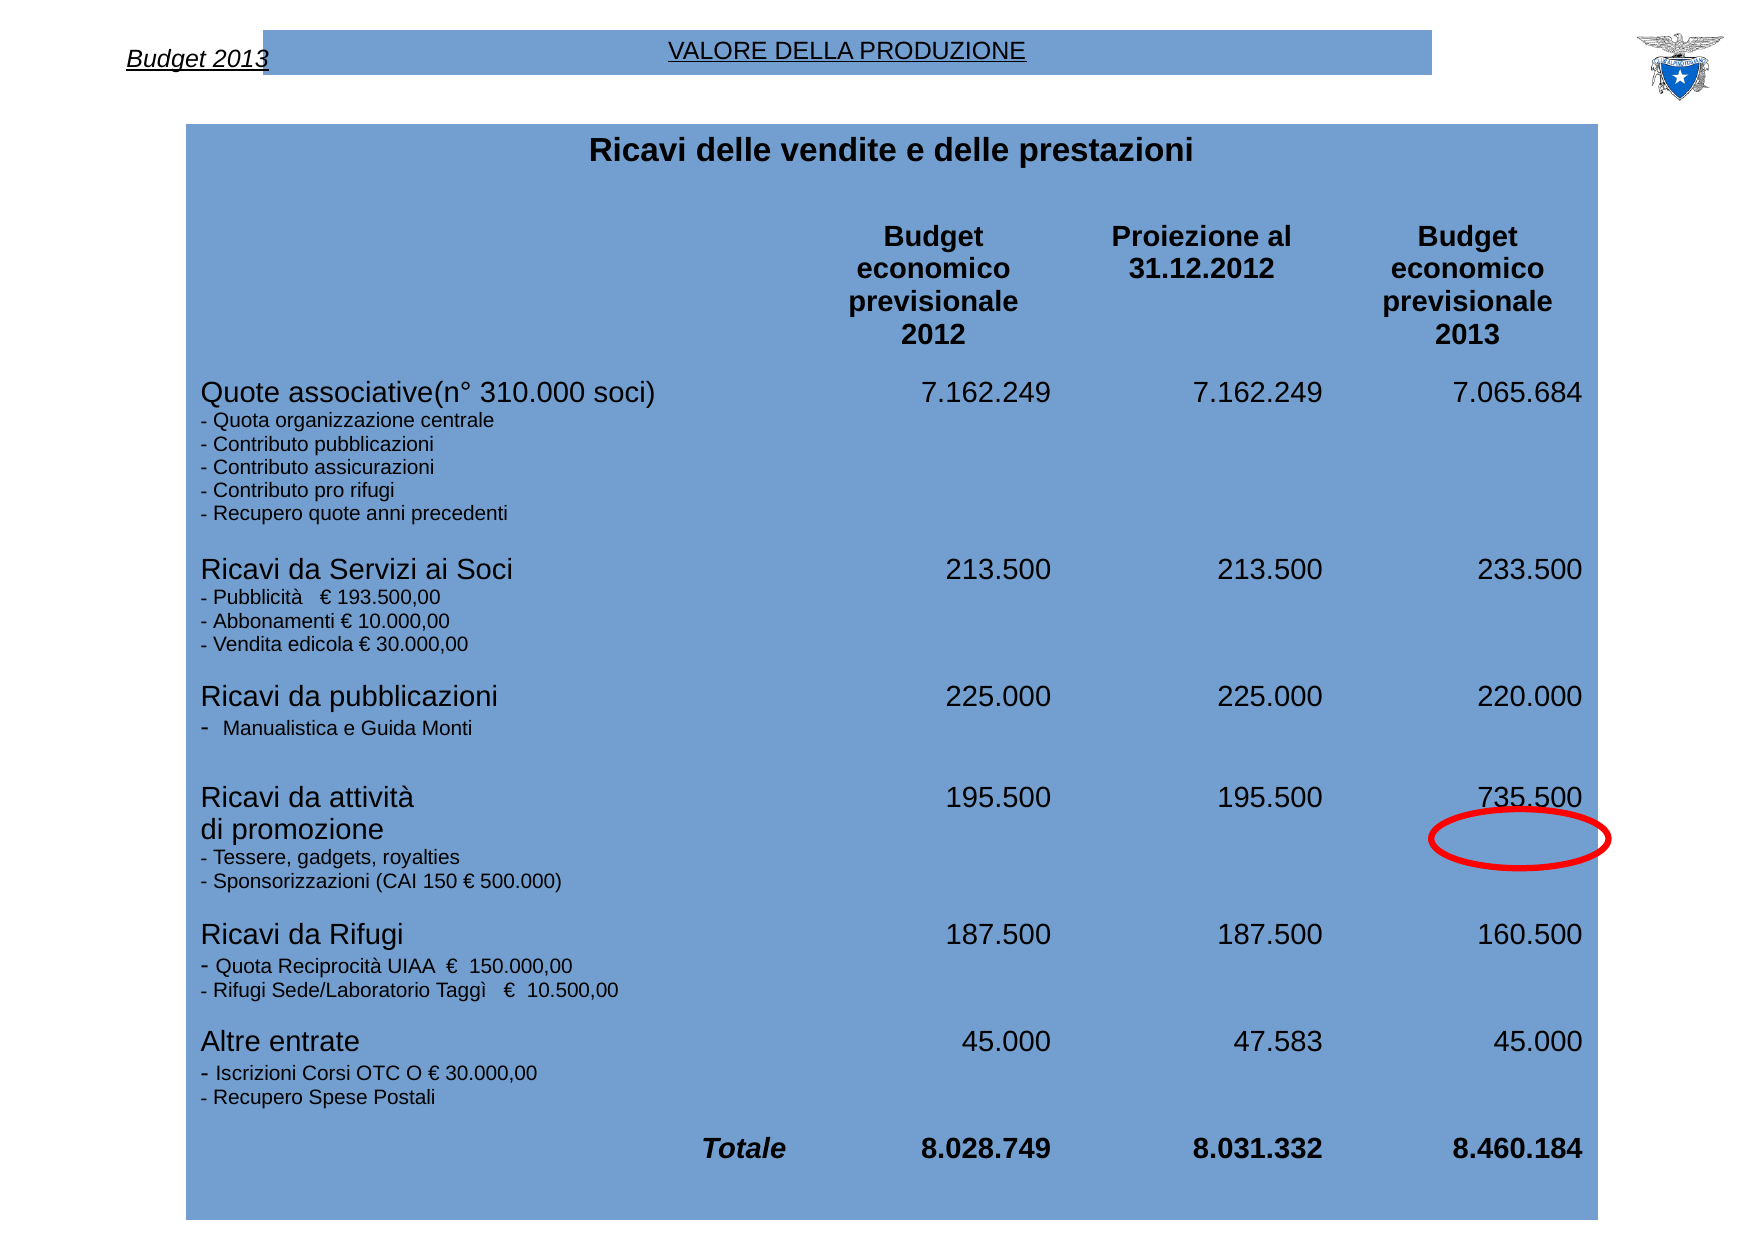

| VALORE DELLA PRODUZIONE |
| --- |
Budget 2013
| Ricavi delle vendite e delle prestazioni | | | |
| --- | --- | --- | --- |
| | Budget economico previsionale 2012 | Proiezione al 31.12.2012 | Budget economico previsionale 2013 |
| Quote associative(n° 310.000 soci) Quota organizzazione centrale Contributo pubblicazioni Contributo assicurazioni Contributo pro rifugi Recupero quote anni precedenti | 7.162.249 | 7.162.249 | 7.065.684 |
| Ricavi da Servizi ai Soci Pubblicità € 193.500,00 Abbonamenti € 10.000,00 Vendita edicola € 30.000,00 | 213.500 | 213.500 | 233.500 |
| Ricavi da pubblicazioni - Manualistica e Guida Monti | 225.000 | 225.000 | 220.000 |
| Ricavi da attività di promozione Tessere, gadgets, royalties Sponsorizzazioni (CAI 150 € 500.000) | 195.500 | 195.500 | 735.500 |
| Ricavi da Rifugi Quota Reciprocità UIAA € 150.000,00 Rifugi Sede/Laboratorio Taggì € 10.500,00 | 187.500 | 187.500 | 160.500 |
| Altre entrate Iscrizioni Corsi OTC O € 30.000,00 Recupero Spese Postali | 45.000 | 47.583 | 45.000 |
| Totale | 8.028.749 | 8.031.332 | 8.460.184 |